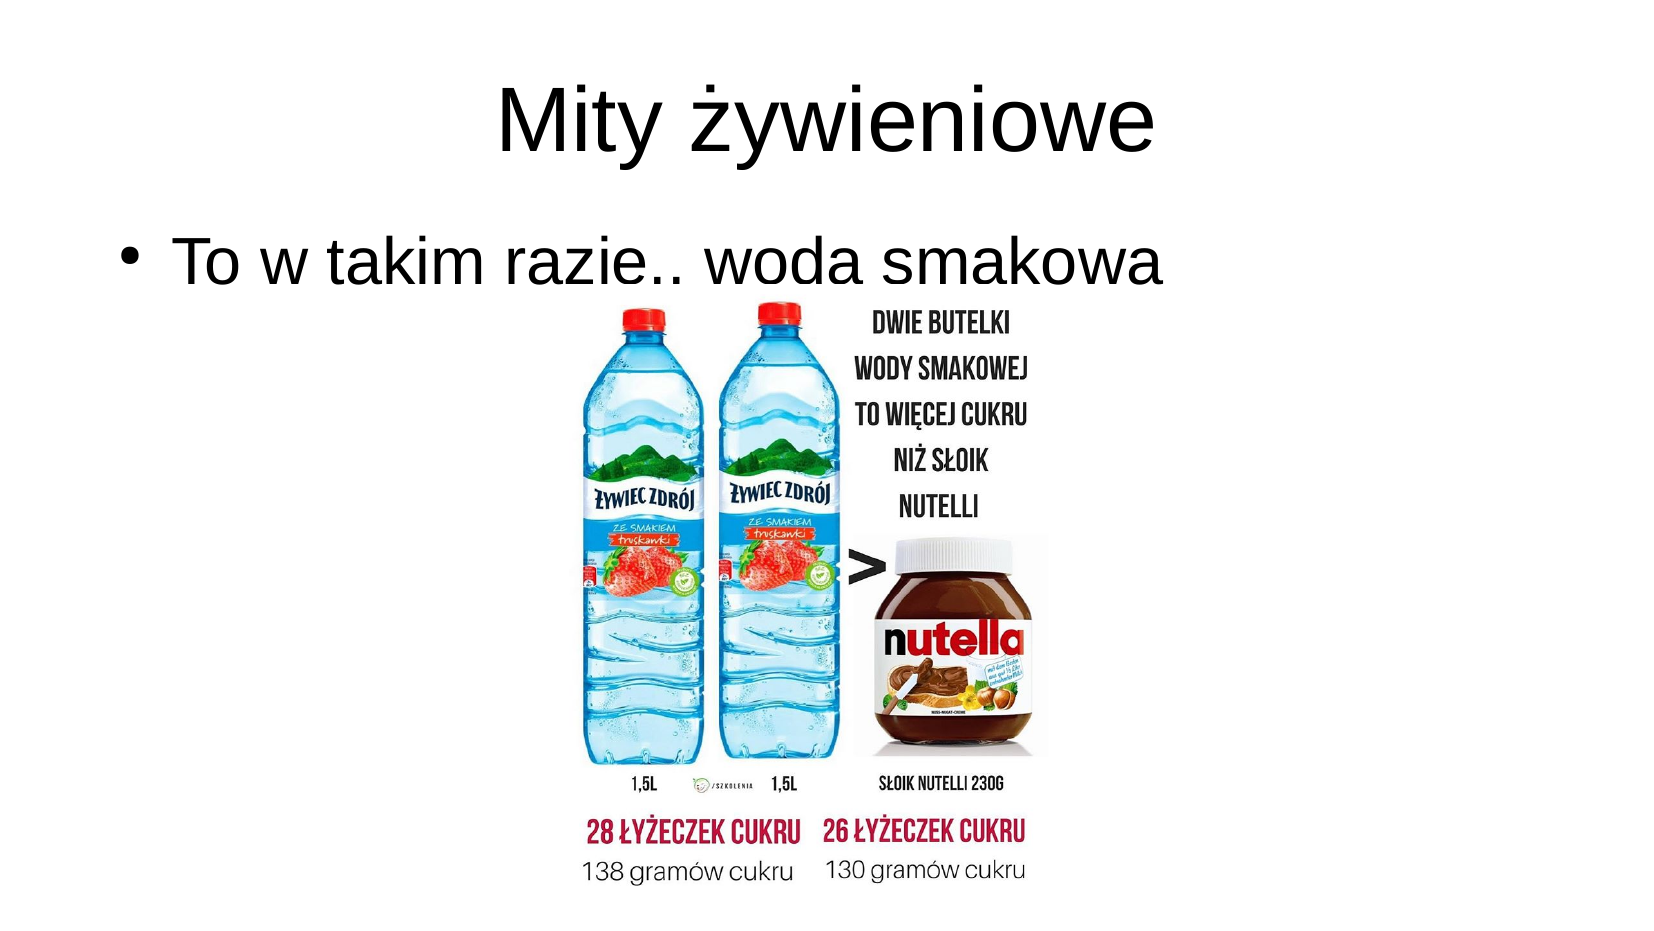

# Mity żywieniowe
To w takim razie.. woda smakowa